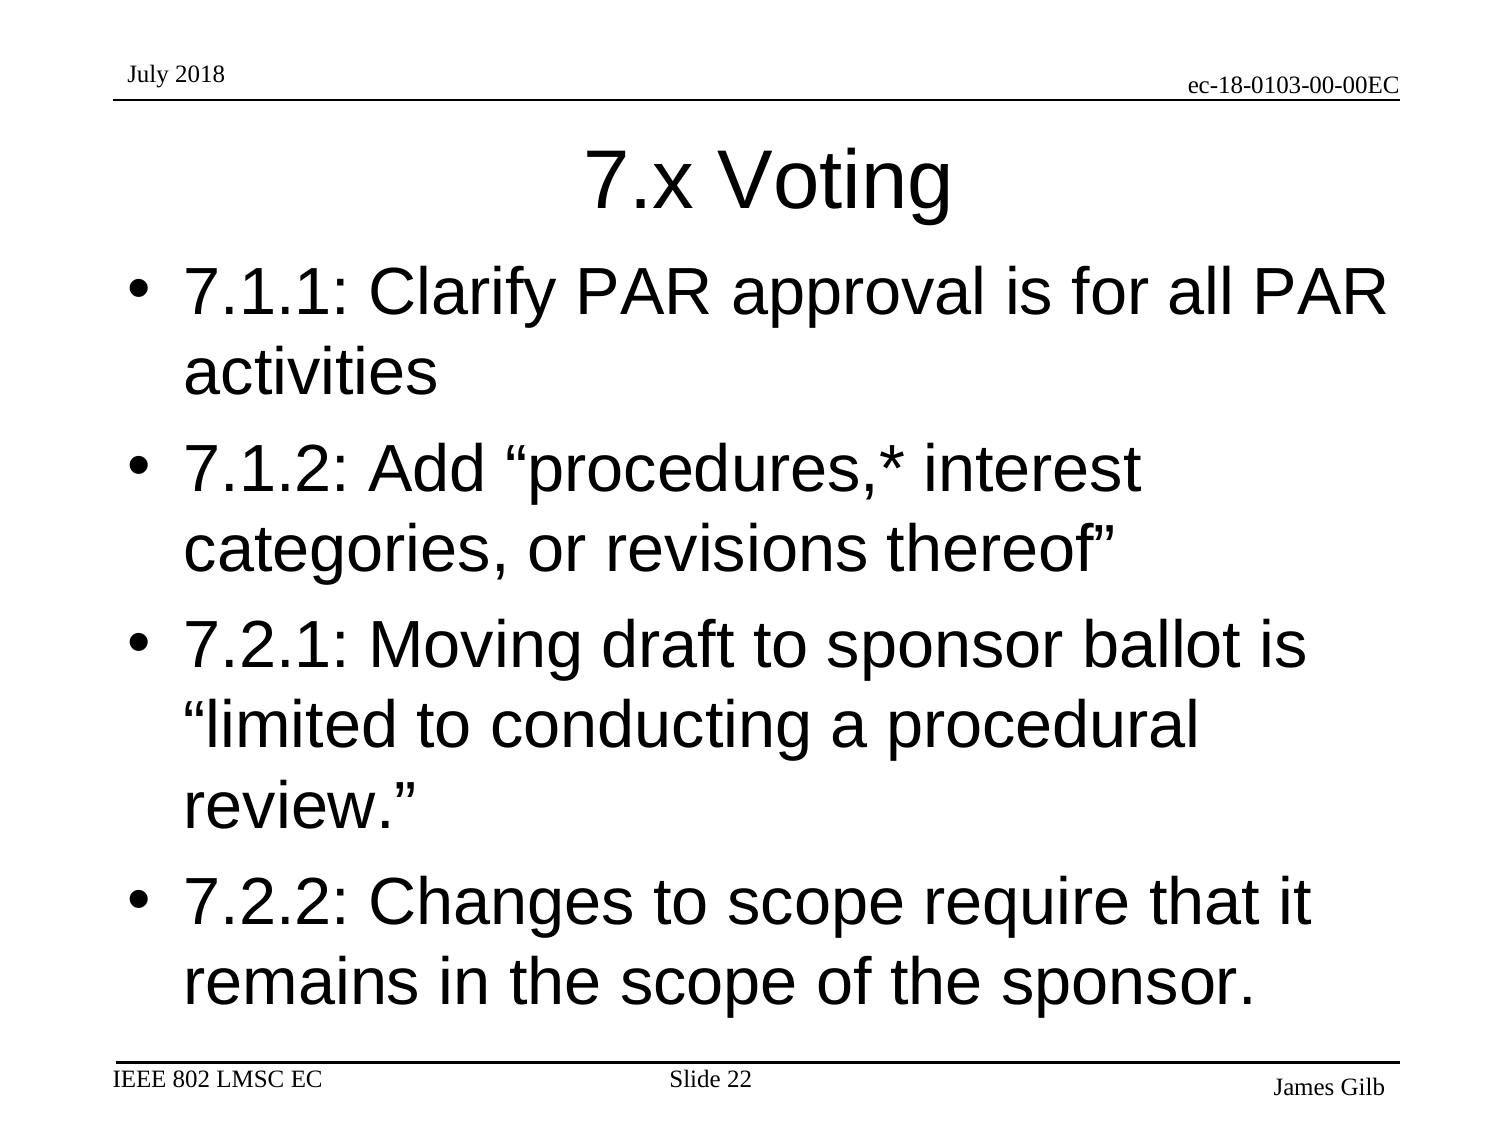

# 7.x Voting
7.1.1: Clarify PAR approval is for all PAR activities
7.1.2: Add “procedures,* interest categories, or revisions thereof”
7.2.1: Moving draft to sponsor ballot is “limited to conducting a procedural review.”
7.2.2: Changes to scope require that it remains in the scope of the sponsor.
22